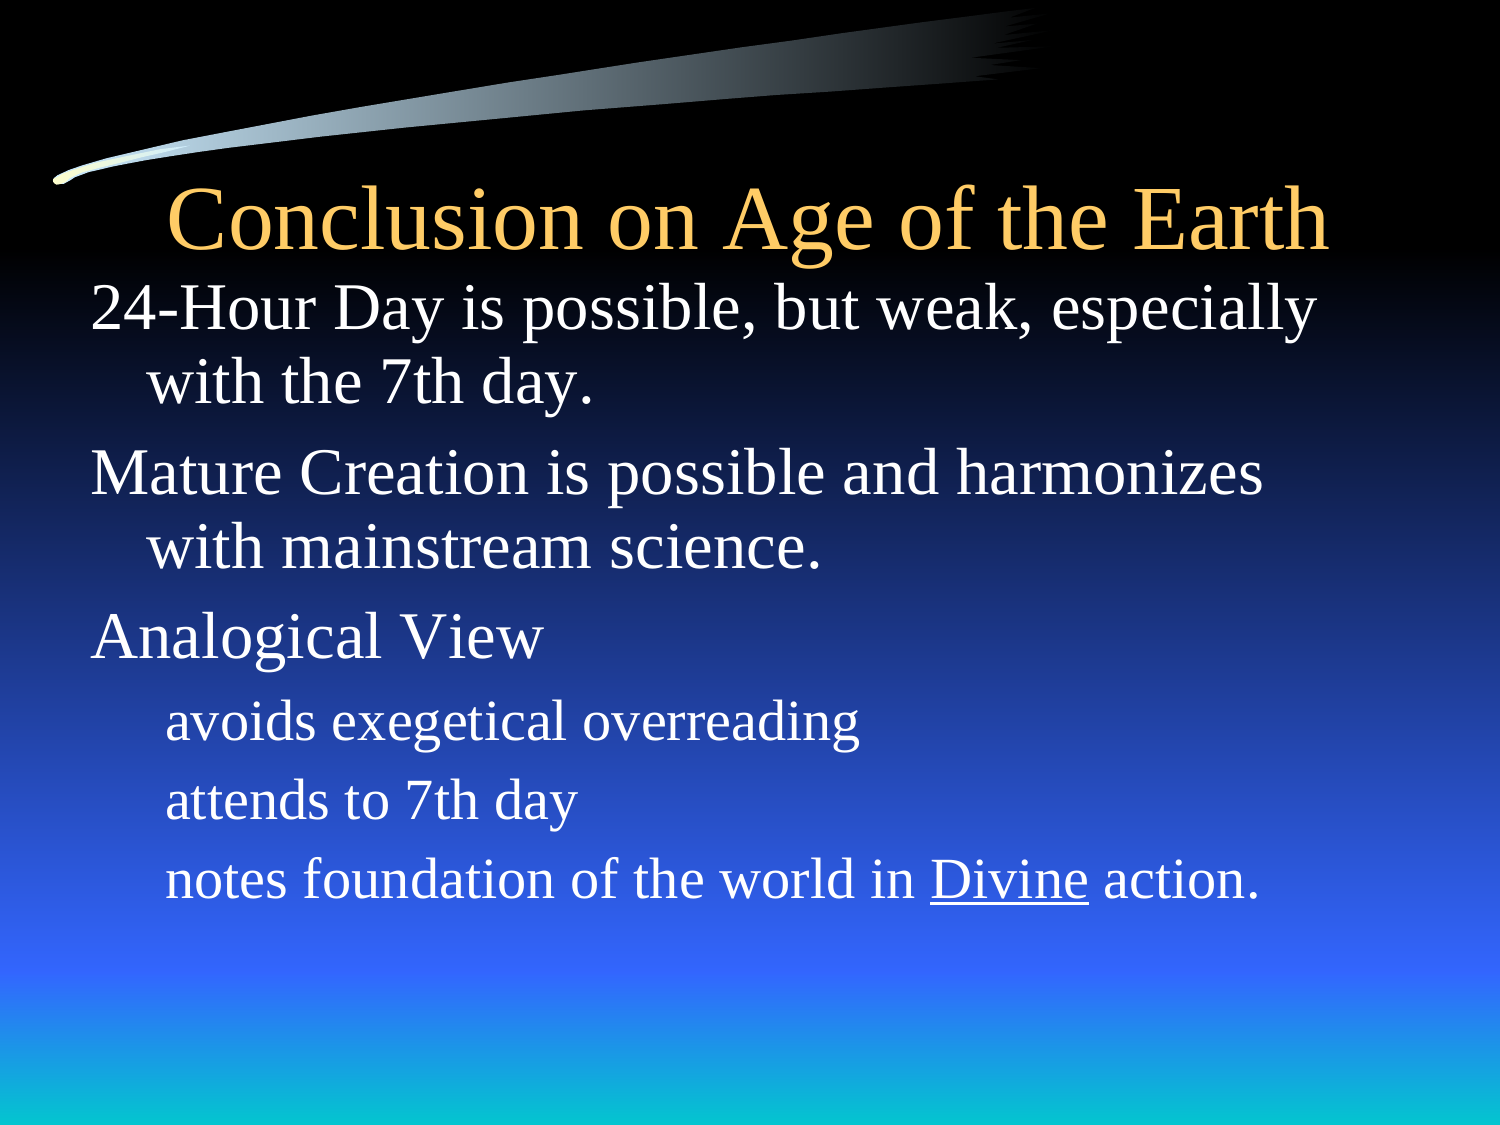

# Conclusion on Age of the Earth
24-Hour Day is possible, but weak, especially with the 7th day.
Mature Creation is possible and harmonizes with mainstream science.
Analogical View
avoids exegetical overreading
attends to 7th day
notes foundation of the world in Divine action.